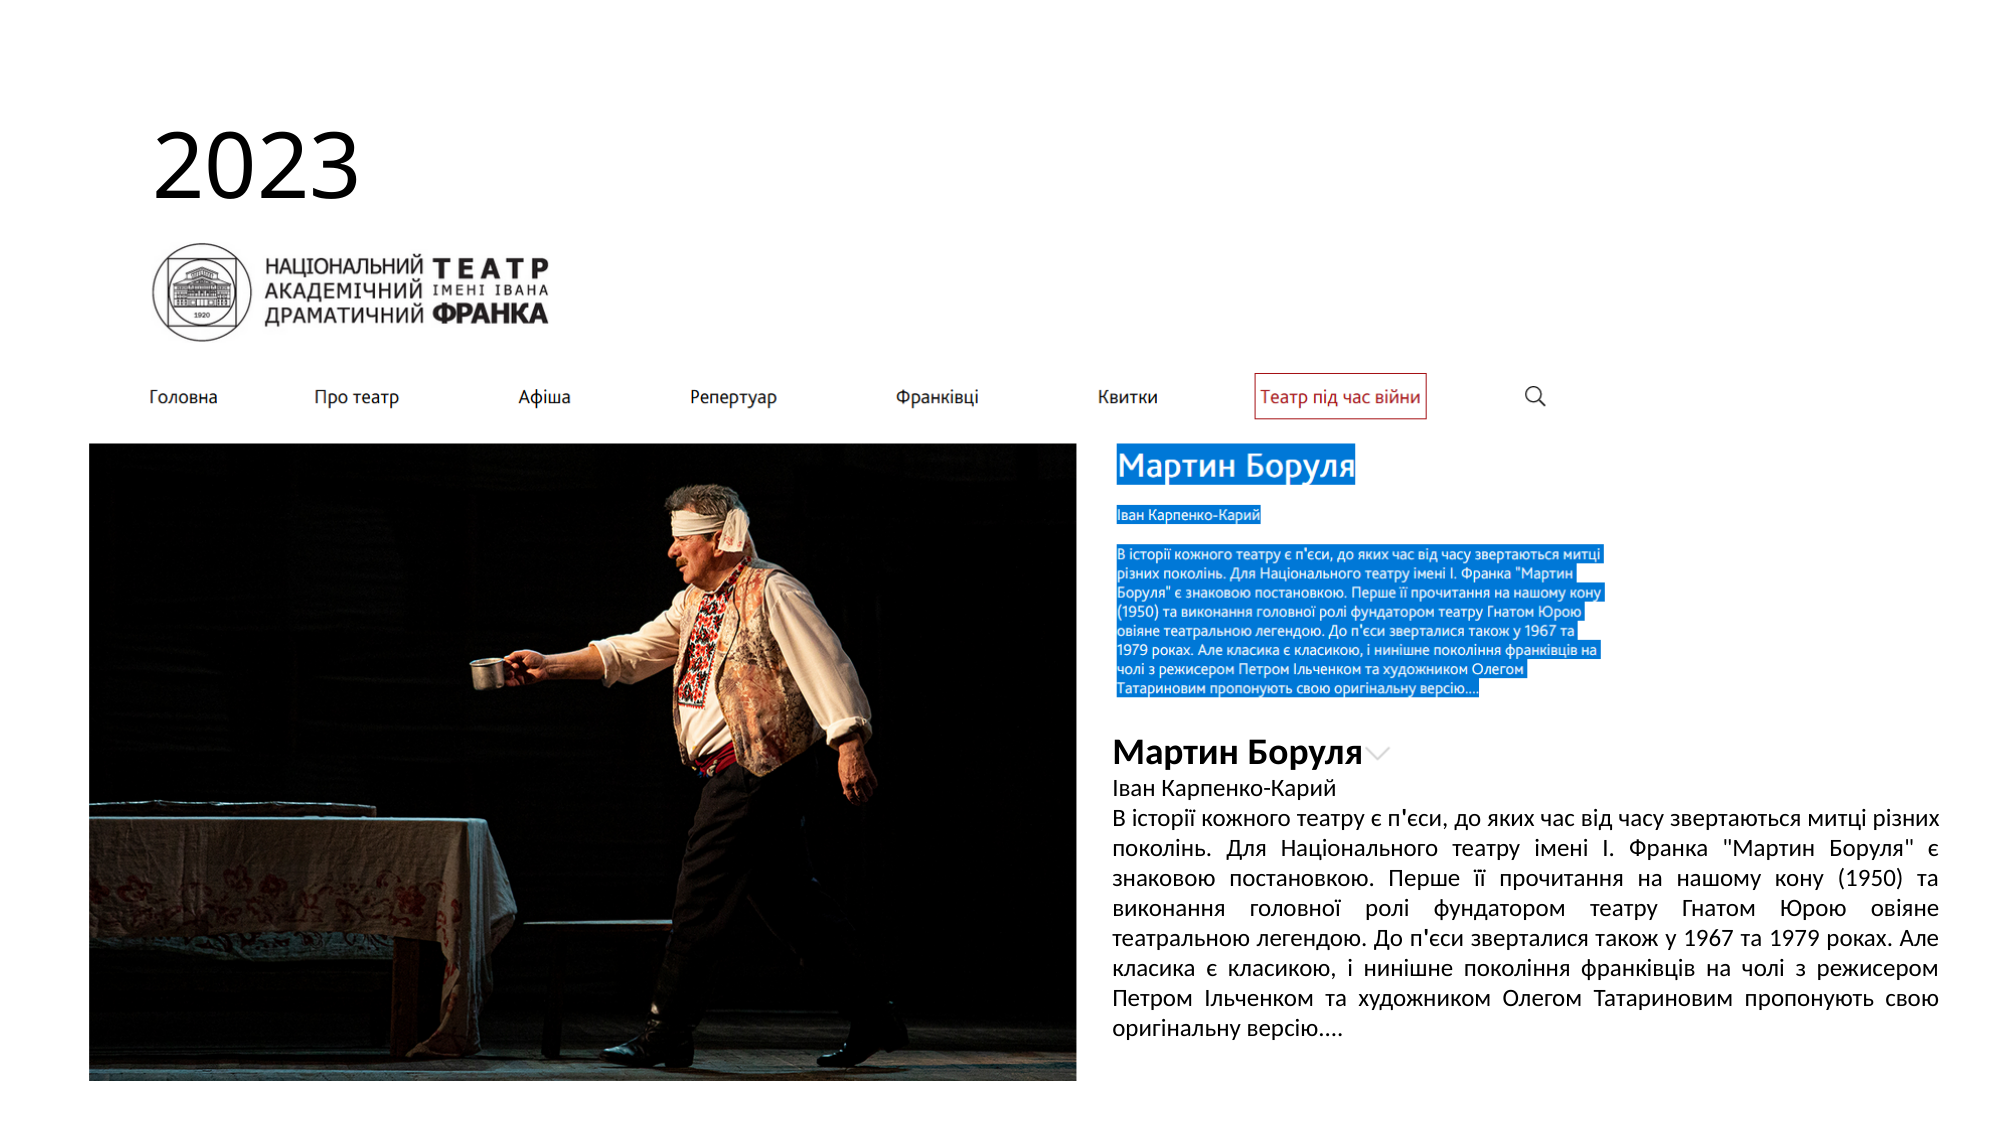

# 2023
Мартин Боруля
Іван Карпенко-Карий
В історії кожного театру є п'єси, до яких час від часу звертаються митці різних поколінь. Для Національного театру імені І. Франка "Мартин Боруля" є знаковою постановкою. Перше її прочитання на нашому кону (1950) та виконання головної ролі фундатором театру Гнатом Юрою овіяне театральною легендою. До п'єси зверталися також у 1967 та 1979 роках. Але класика є класикою, і нинішне покоління франківців на чолі з режисером Петром Ільченком та художником Олегом Татариновим пропонують свою оригінальну версію....